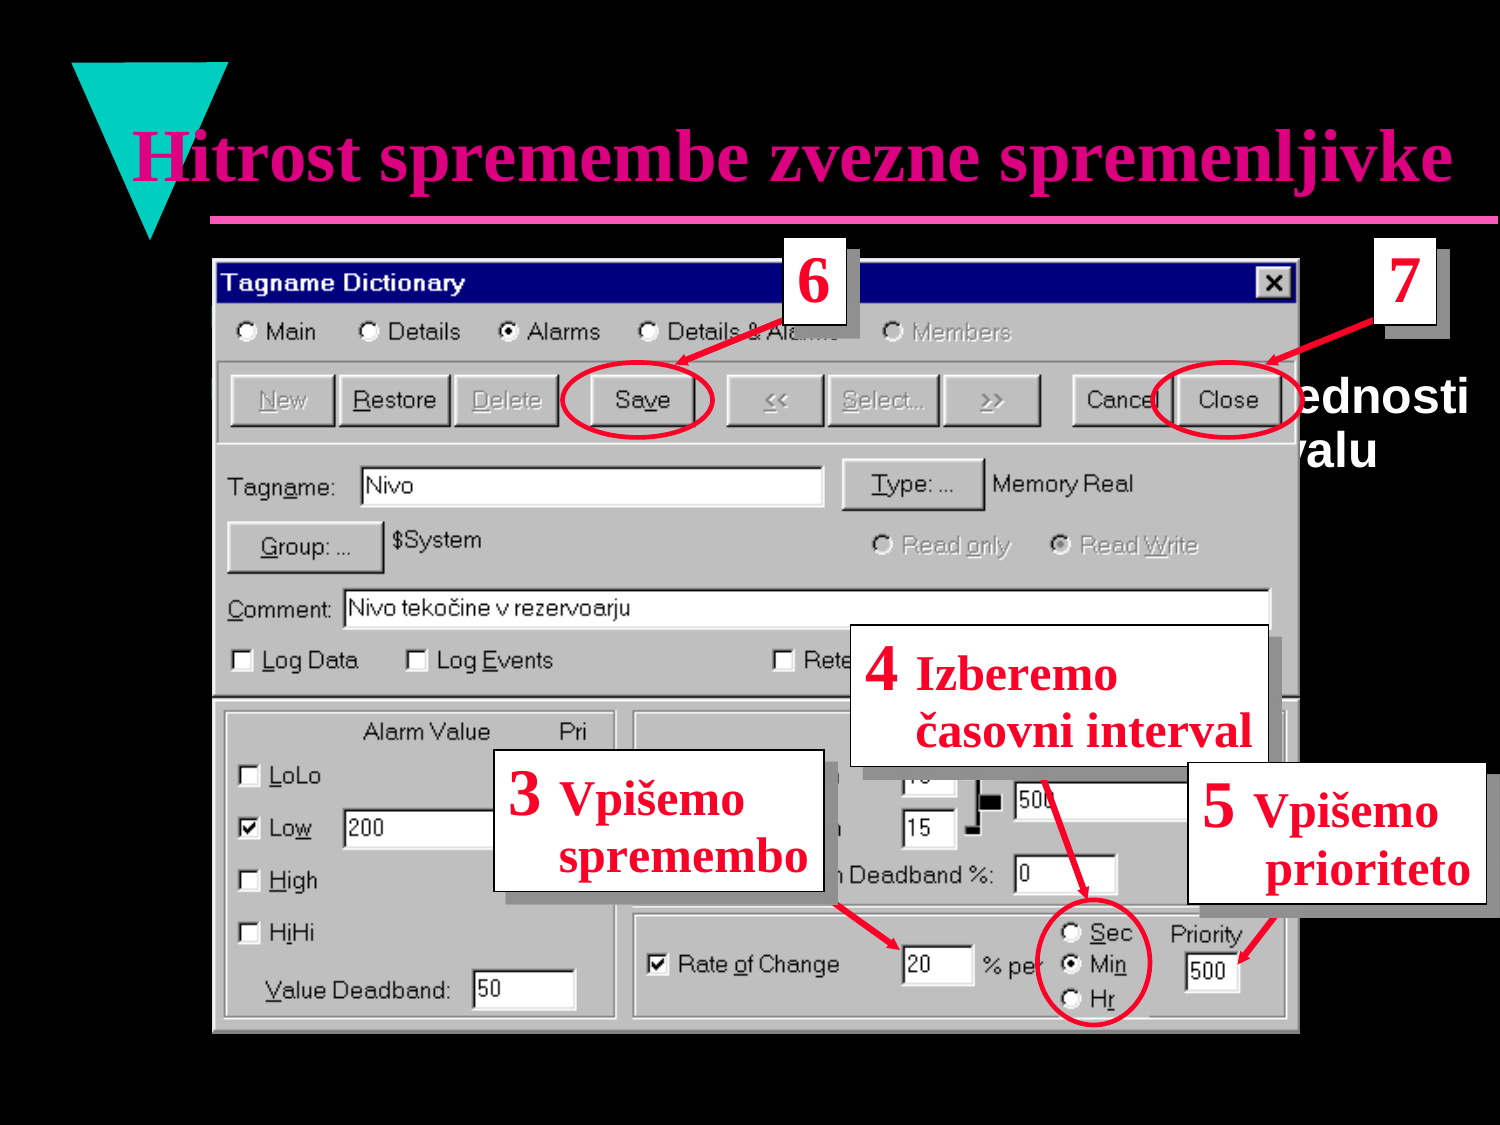

# Hitrost spremembe zvezne spremenljivke
6
7
Hitrost spremembe (Rate of change):
Alarmno stanje nastopi, če je sprememba vrednosti spremenljivke v določenem časovnem intervalu prekoračena
4 Izberemo
 časovni interval
3 Vpišemo
 spremembo
5 Vpišemo
 prioriteto
1
RVP2
Alarmi in Dogodki
22